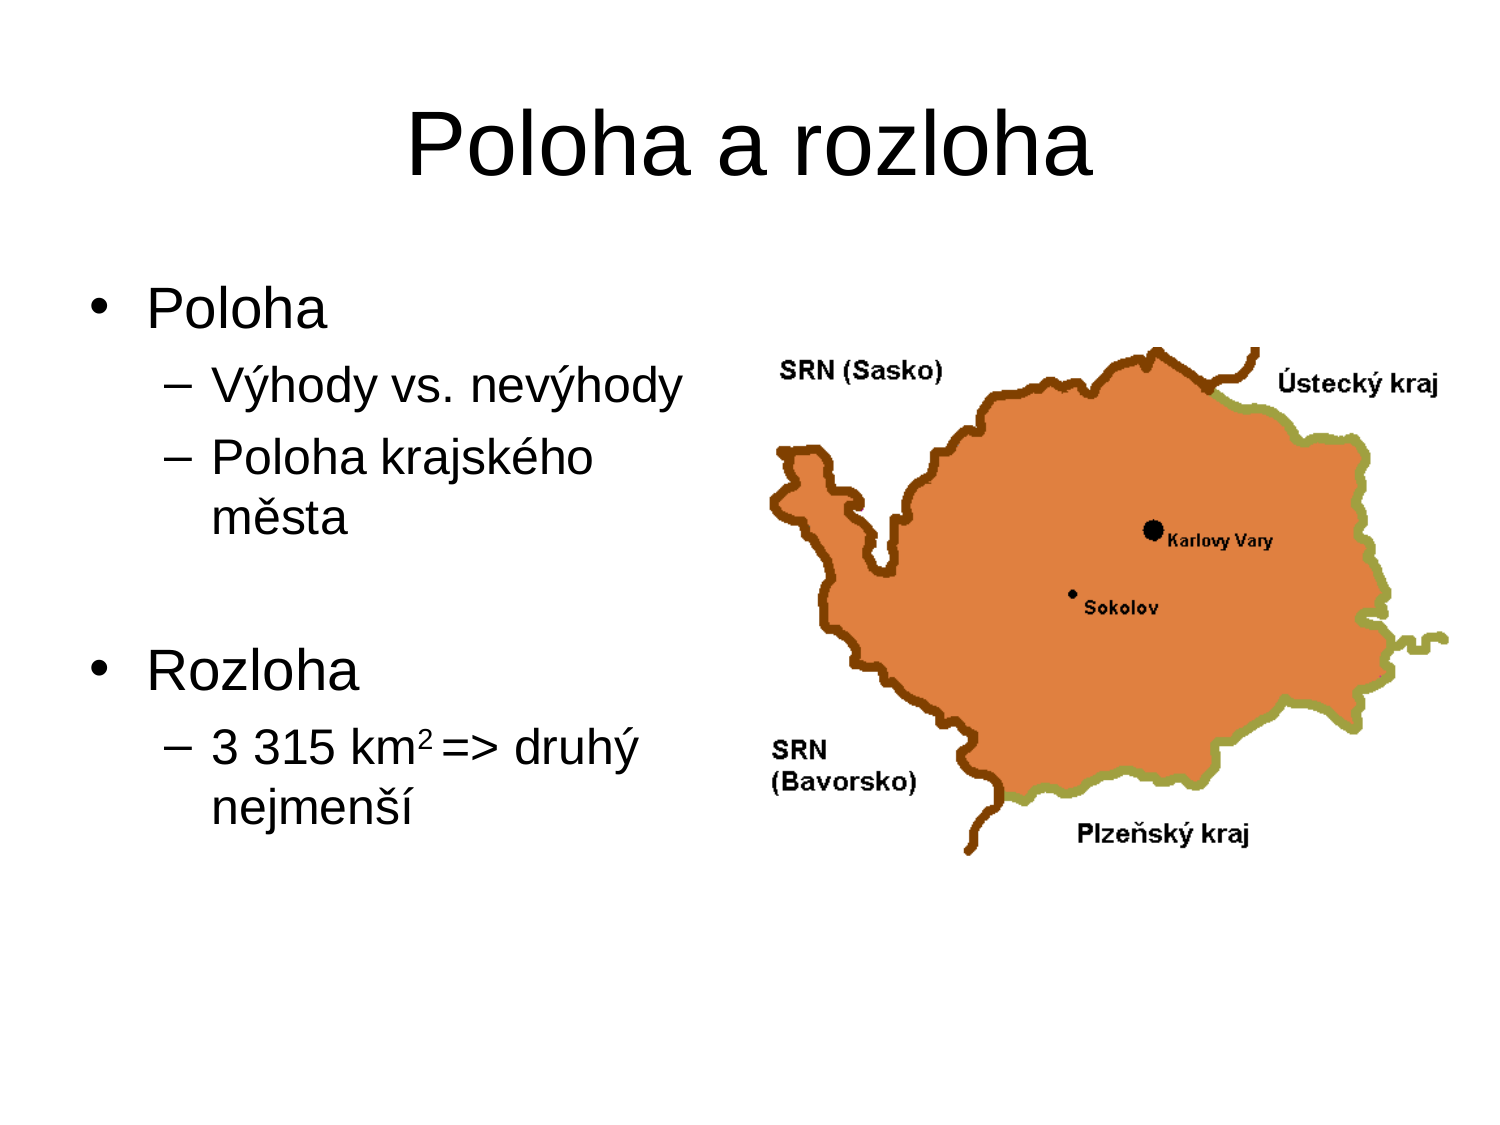

# Poloha a rozloha
Poloha
Výhody vs. nevýhody
Poloha krajského města
Rozloha
3 315 km2 => druhý nejmenší